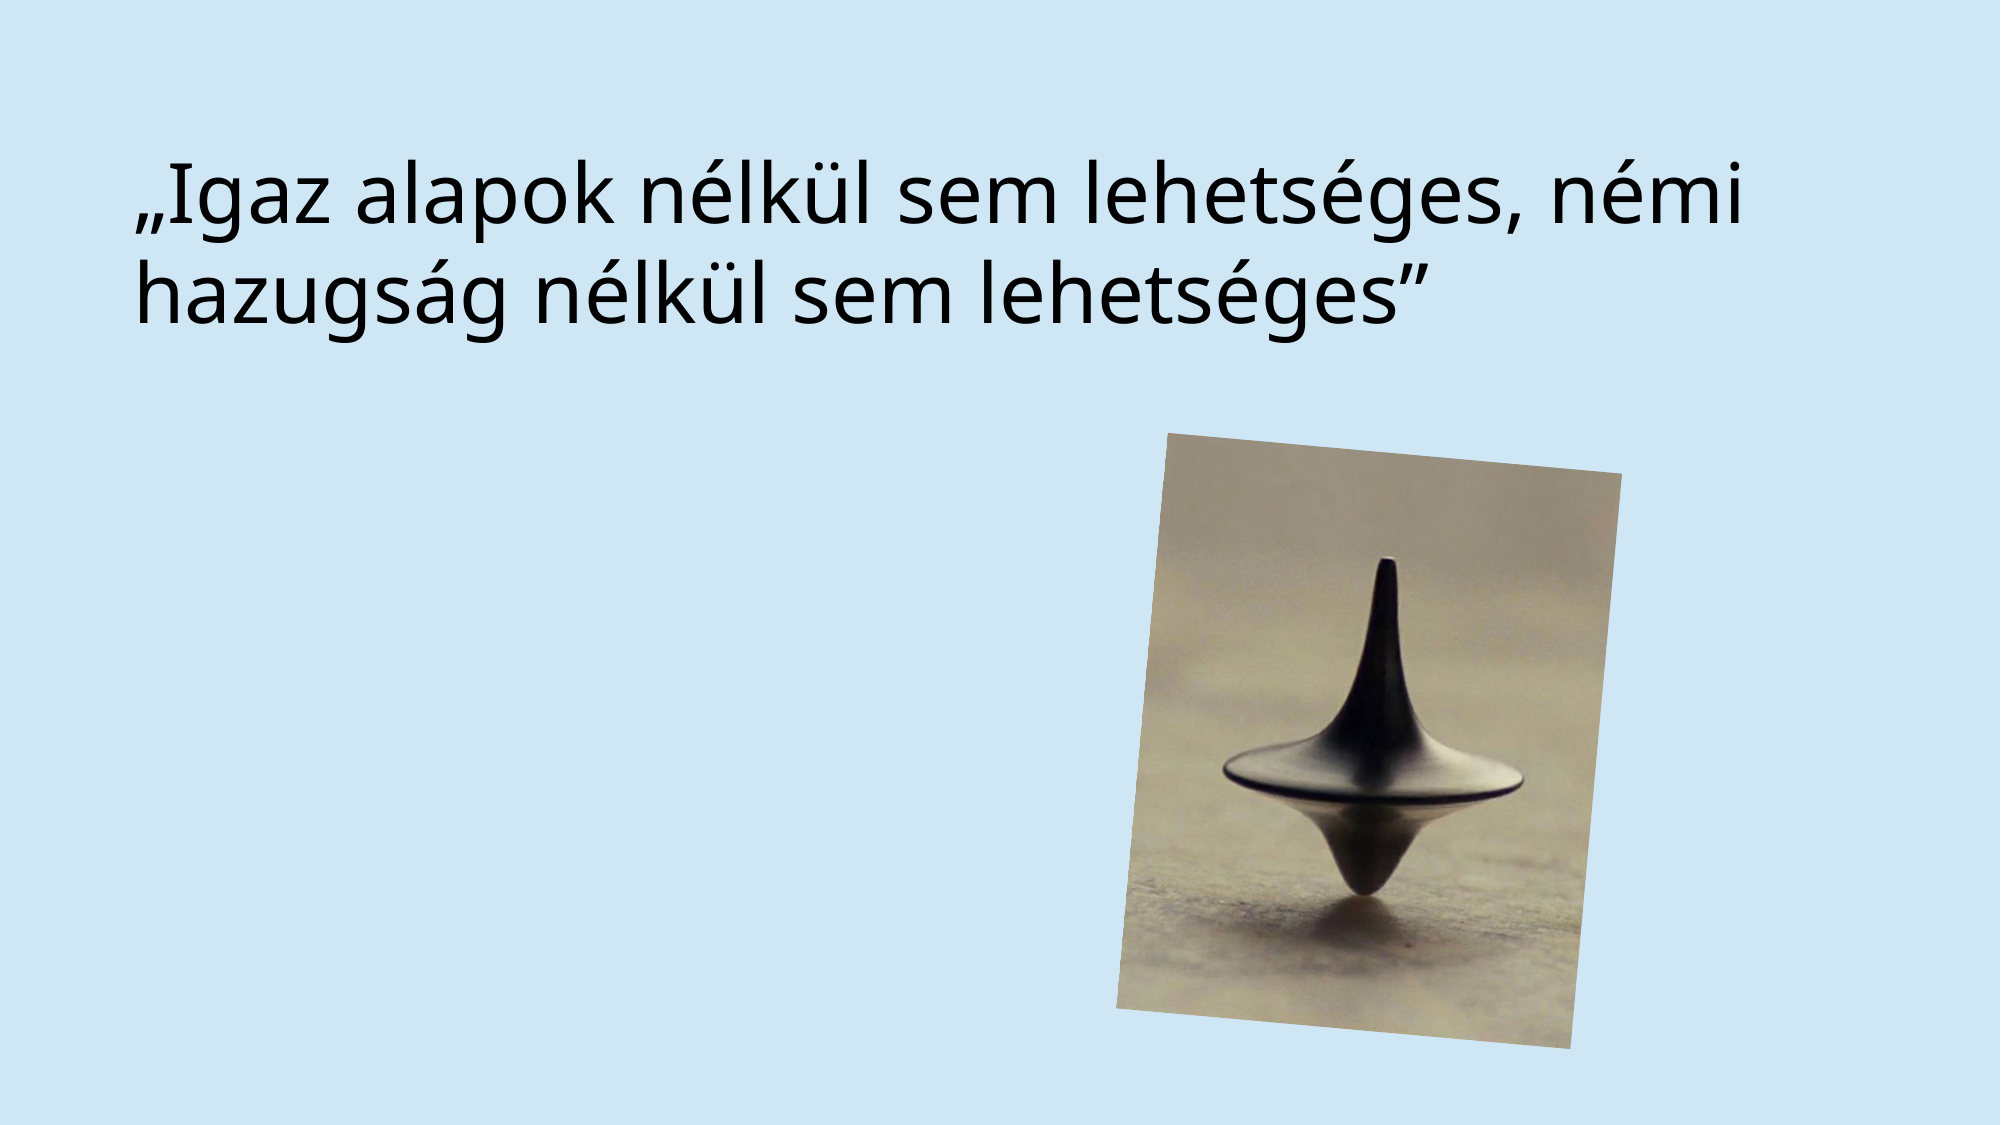

„Igaz alapok nélkül sem lehetséges, némi hazugság nélkül sem lehetséges”